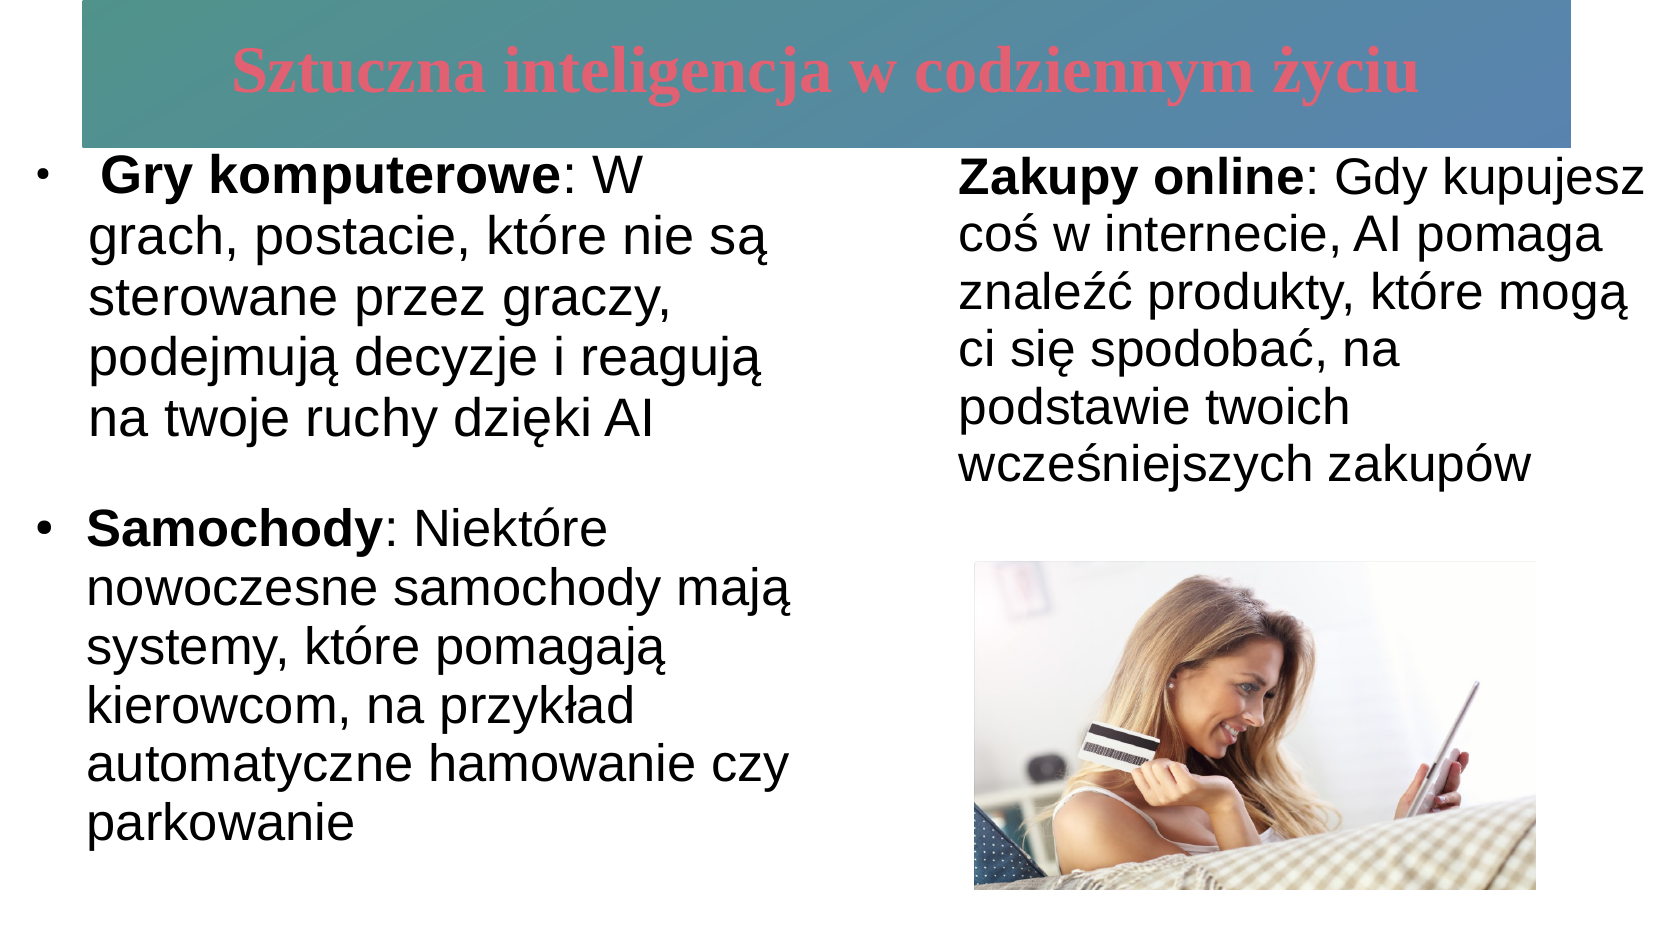

# Sztuczna inteligencja w codziennym życiu
 Gry komputerowe: W grach, postacie, które nie są sterowane przez graczy, podejmują decyzje i reagują na twoje ruchy dzięki AI
Zakupy online: Gdy kupujesz coś w internecie, AI pomaga znaleźć produkty, które mogą ci się spodobać, na podstawie twoich wcześniejszych zakupów
Samochody: Niektóre nowoczesne samochody mają systemy, które pomagają kierowcom, na przykład automatyczne hamowanie czy parkowanie